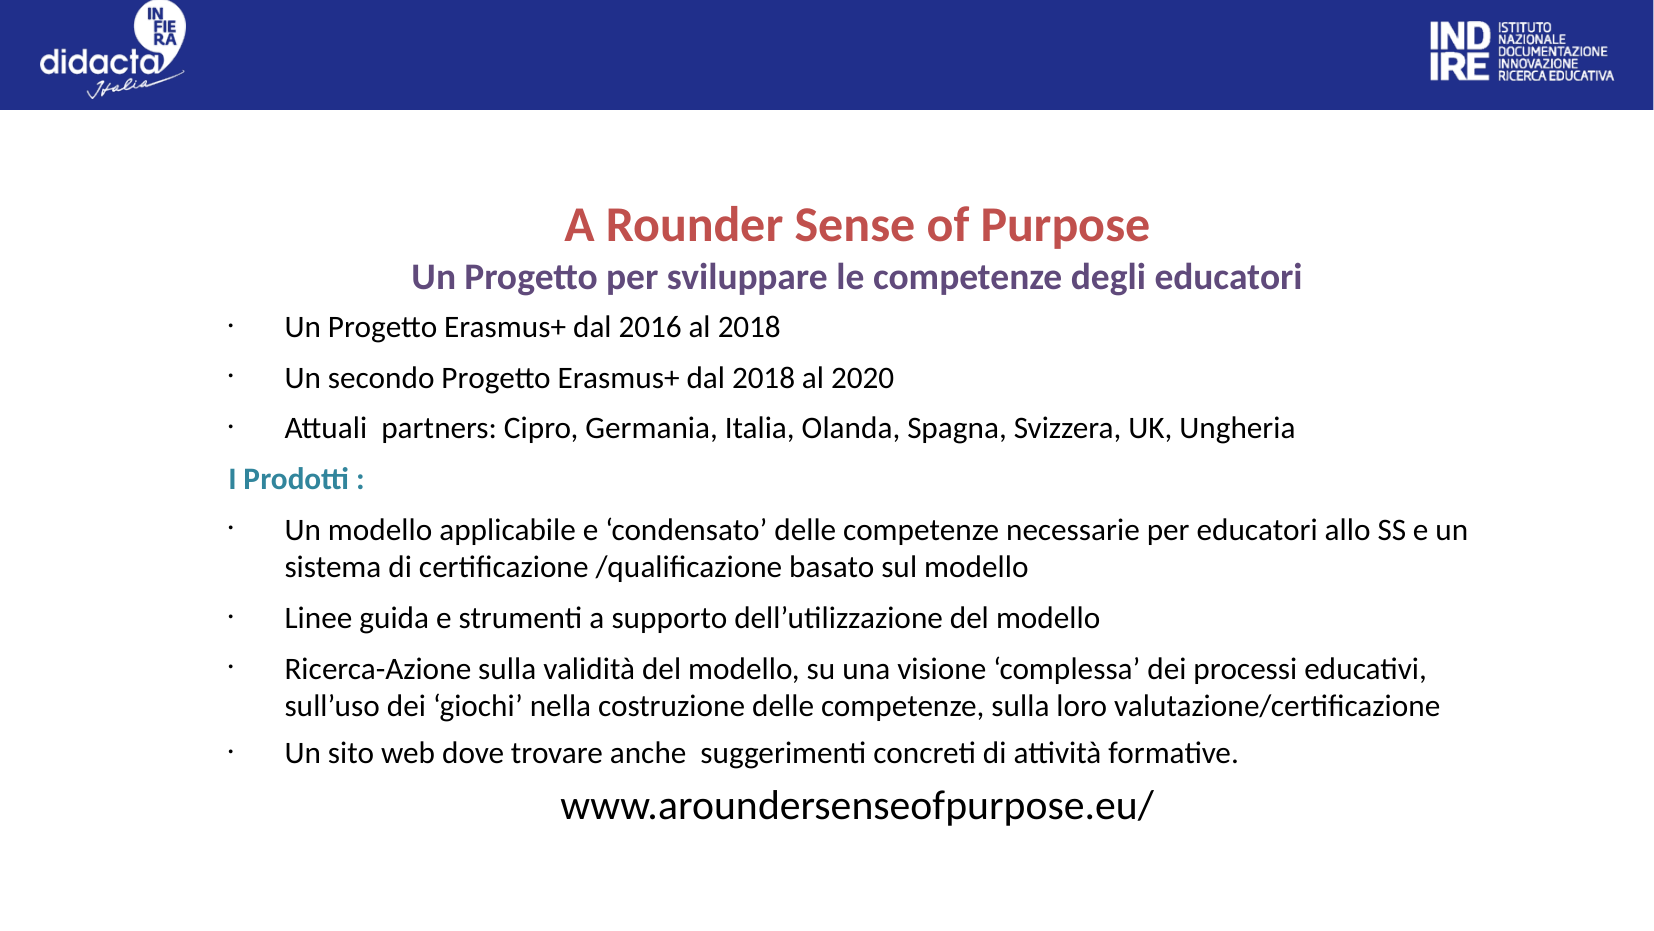

# A Rounder Sense of Purpose Un Progetto per sviluppare le competenze degli educatori
Un Progetto Erasmus+ dal 2016 al 2018
Un secondo Progetto Erasmus+ dal 2018 al 2020
Attuali partners: Cipro, Germania, Italia, Olanda, Spagna, Svizzera, UK, Ungheria
I Prodotti :
Un modello applicabile e ‘condensato’ delle competenze necessarie per educatori allo SS e un sistema di certificazione /qualificazione basato sul modello
Linee guida e strumenti a supporto dell’utilizzazione del modello
Ricerca-Azione sulla validità del modello, su una visione ‘complessa’ dei processi educativi, sull’uso dei ‘giochi’ nella costruzione delle competenze, sulla loro valutazione/certificazione
Un sito web dove trovare anche suggerimenti concreti di attività formative.
www.aroundersenseofpurpose.eu/